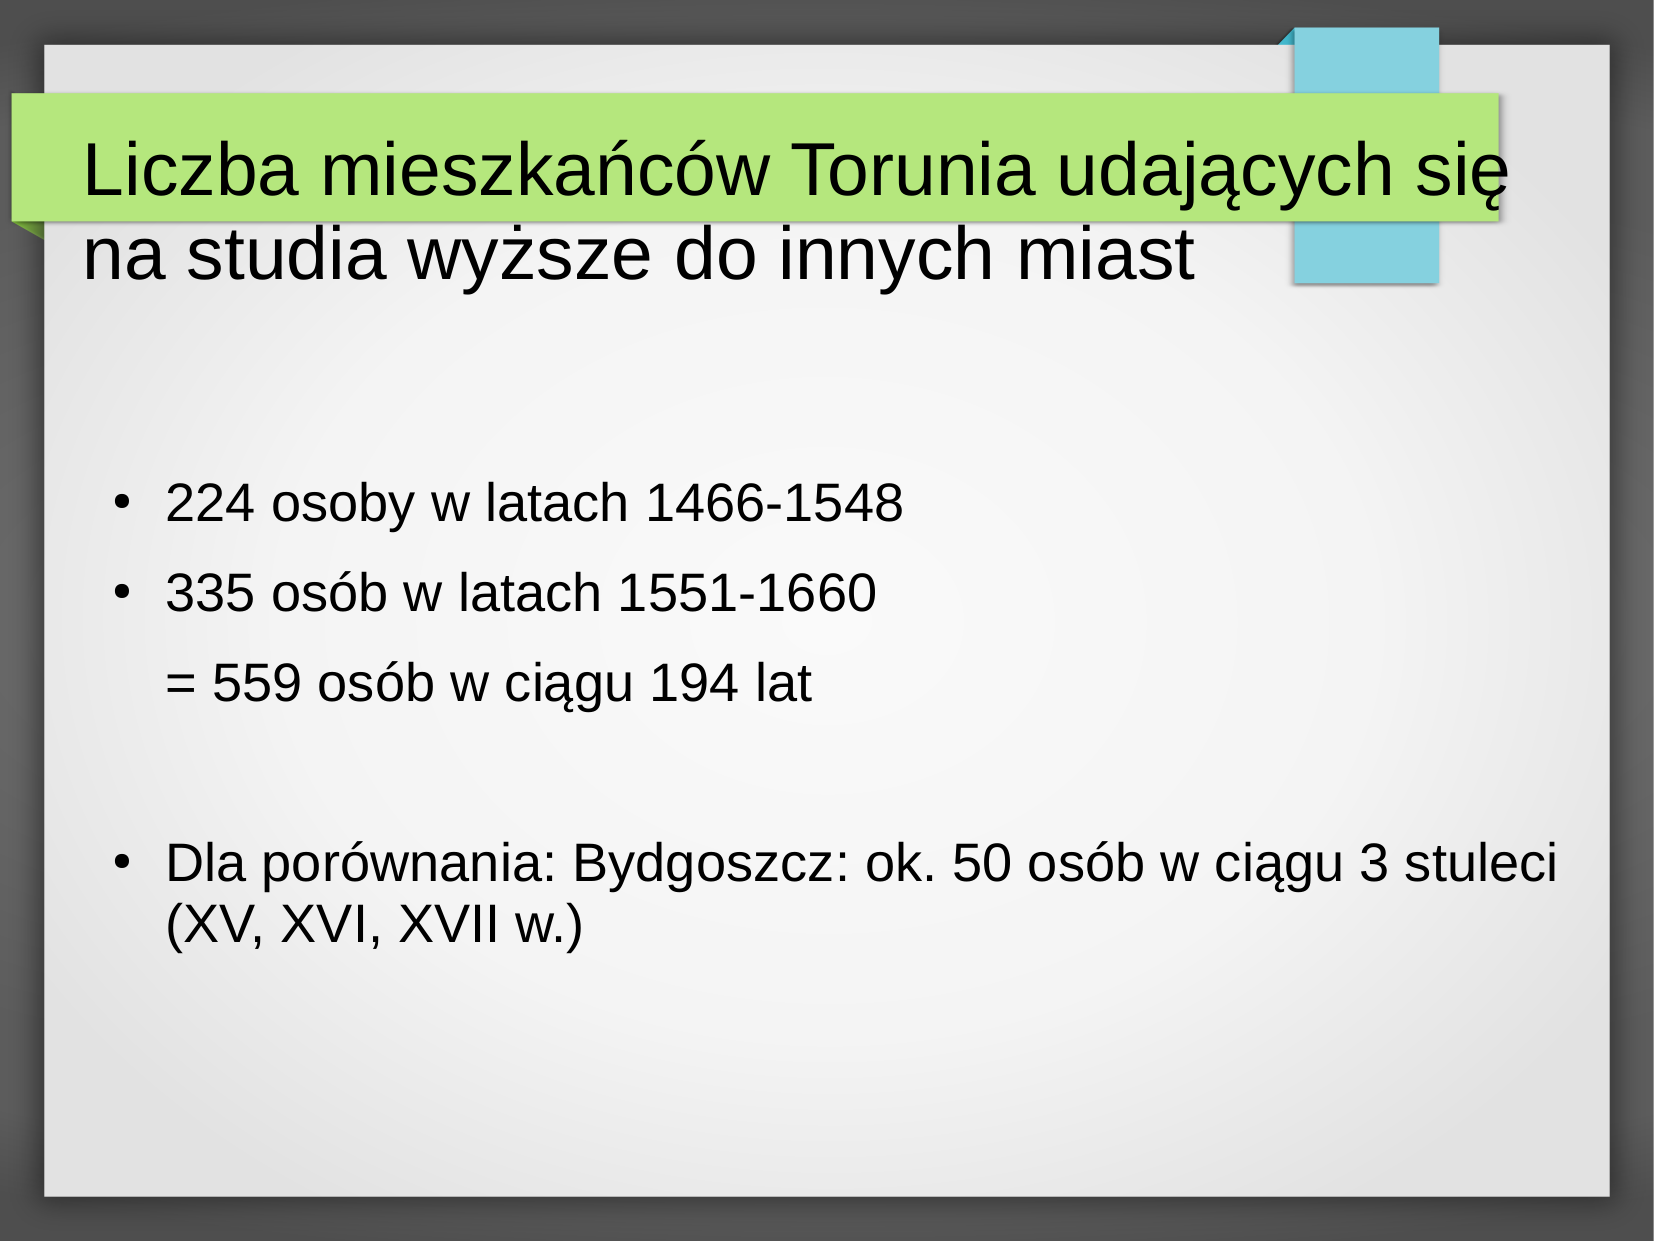

# Liczba mieszkańców Torunia udających się na studia wyższe do innych miast
224 osoby w latach 1466-1548
335 osób w latach 1551-1660
= 559 osób w ciągu 194 lat
Dla porównania: Bydgoszcz: ok. 50 osób w ciągu 3 stuleci (XV, XVI, XVII w.)